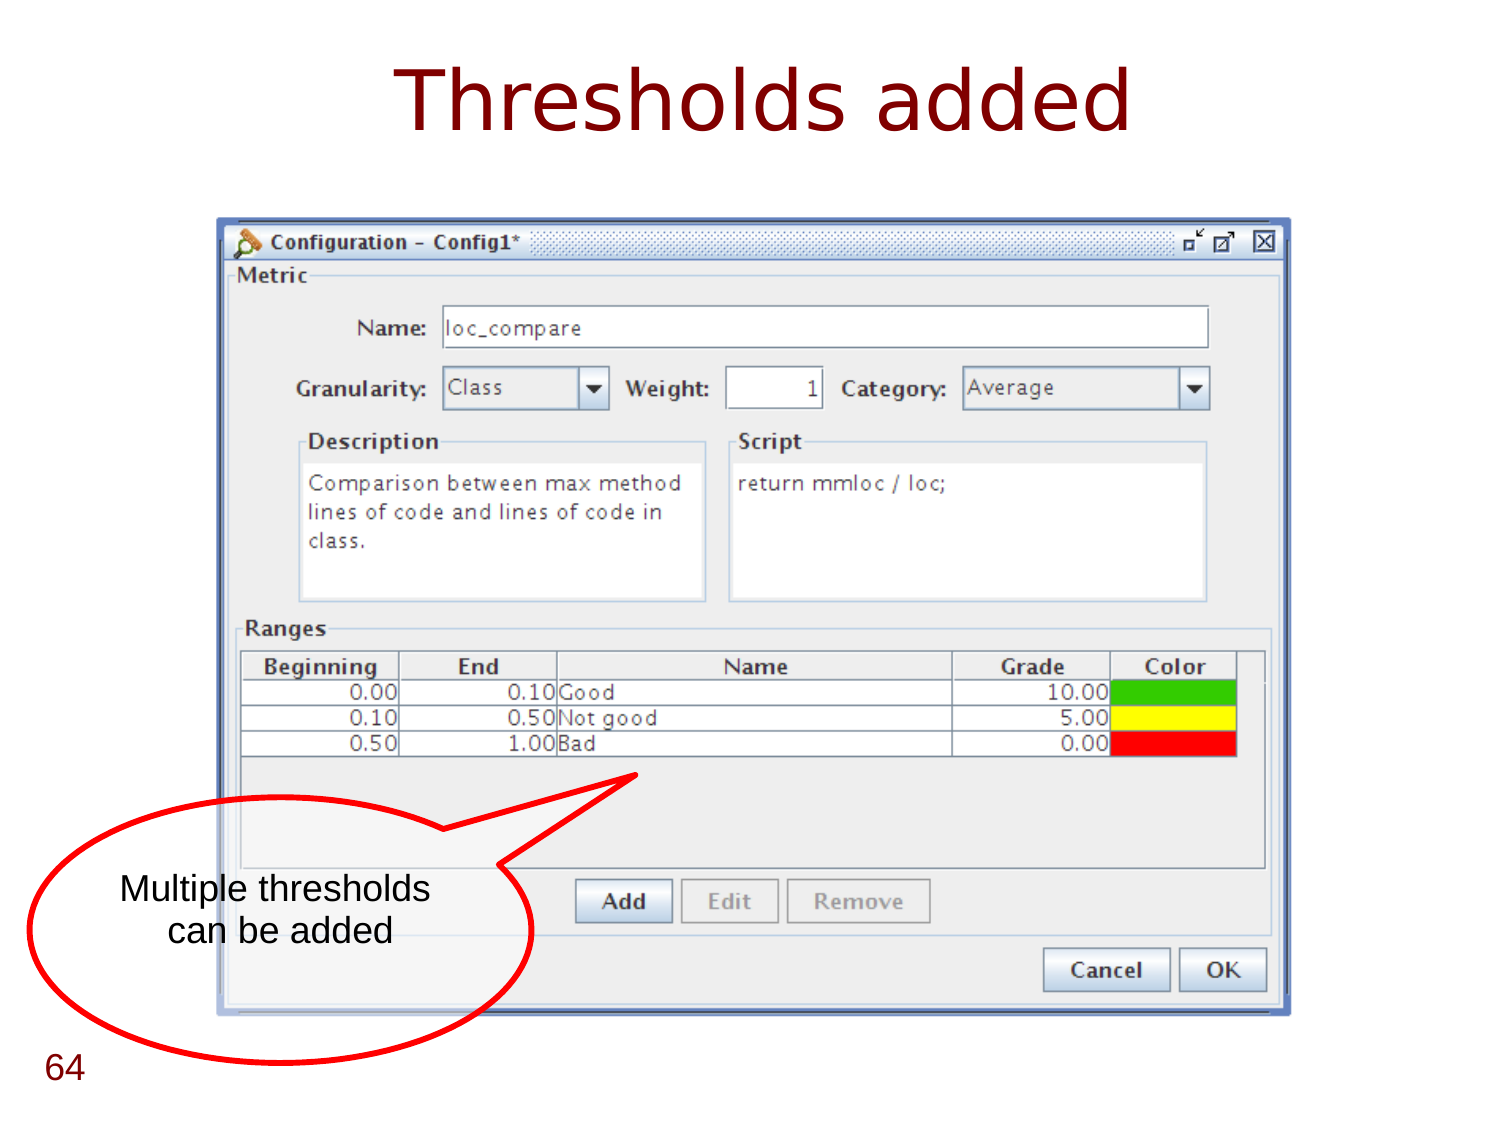

# Thresholds added
Multiple thresholds
can be added